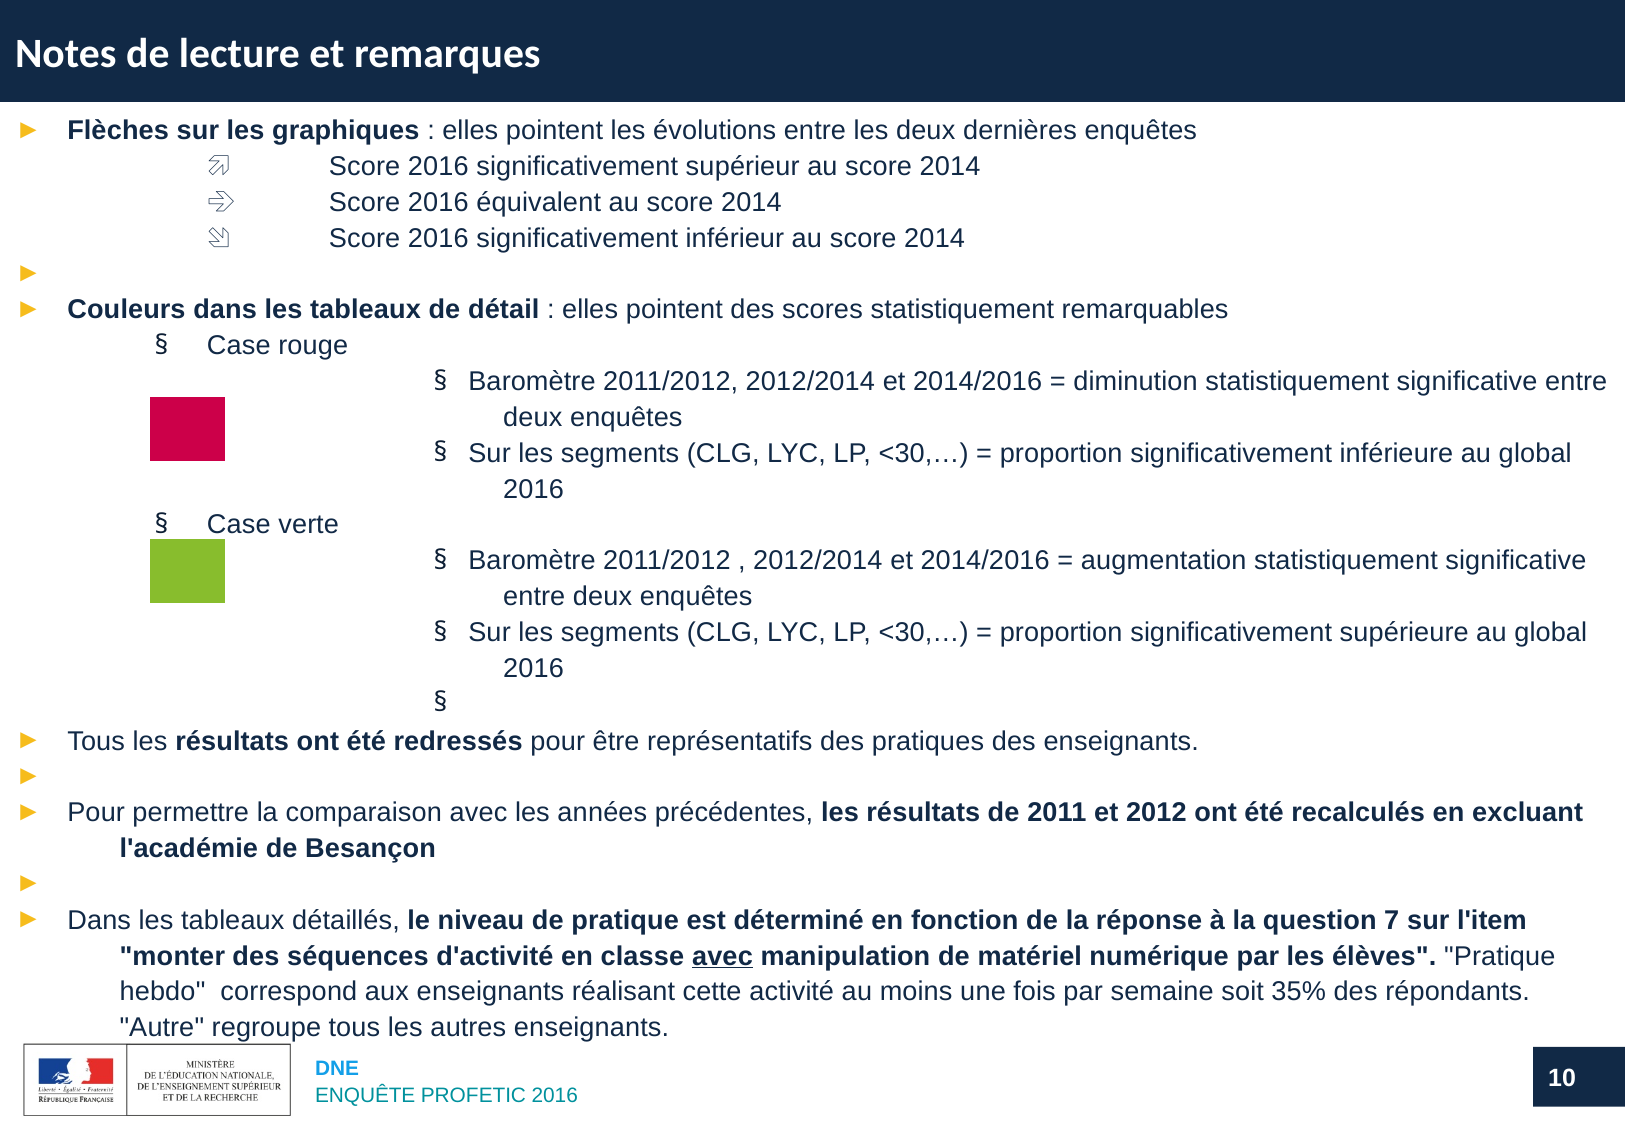

Notes de lecture et remarques
# Flèches sur les graphiques : elles pointent les évolutions entre les deux dernières enquêtes
	Score 2016 significativement supérieur au score 2014
	Score 2016 équivalent au score 2014
	Score 2016 significativement inférieur au score 2014
Couleurs dans les tableaux de détail : elles pointent des scores statistiquement remarquables
Case rouge
Baromètre 2011/2012, 2012/2014 et 2014/2016 = diminution statistiquement significative entre deux enquêtes
Sur les segments (CLG, LYC, LP, <30,…) = proportion significativement inférieure au global 2016
Case verte
Baromètre 2011/2012 , 2012/2014 et 2014/2016 = augmentation statistiquement significative entre deux enquêtes
Sur les segments (CLG, LYC, LP, <30,…) = proportion significativement supérieure au global 2016
Tous les résultats ont été redressés pour être représentatifs des pratiques des enseignants.
Pour permettre la comparaison avec les années précédentes, les résultats de 2011 et 2012 ont été recalculés en excluant l'académie de Besançon
Dans les tableaux détaillés, le niveau de pratique est déterminé en fonction de la réponse à la question 7 sur l'item "monter des séquences d'activité en classe avec manipulation de matériel numérique par les élèves". "Pratique hebdo" correspond aux enseignants réalisant cette activité au moins une fois par semaine soit 35% des répondants. "Autre" regroupe tous les autres enseignants.
10